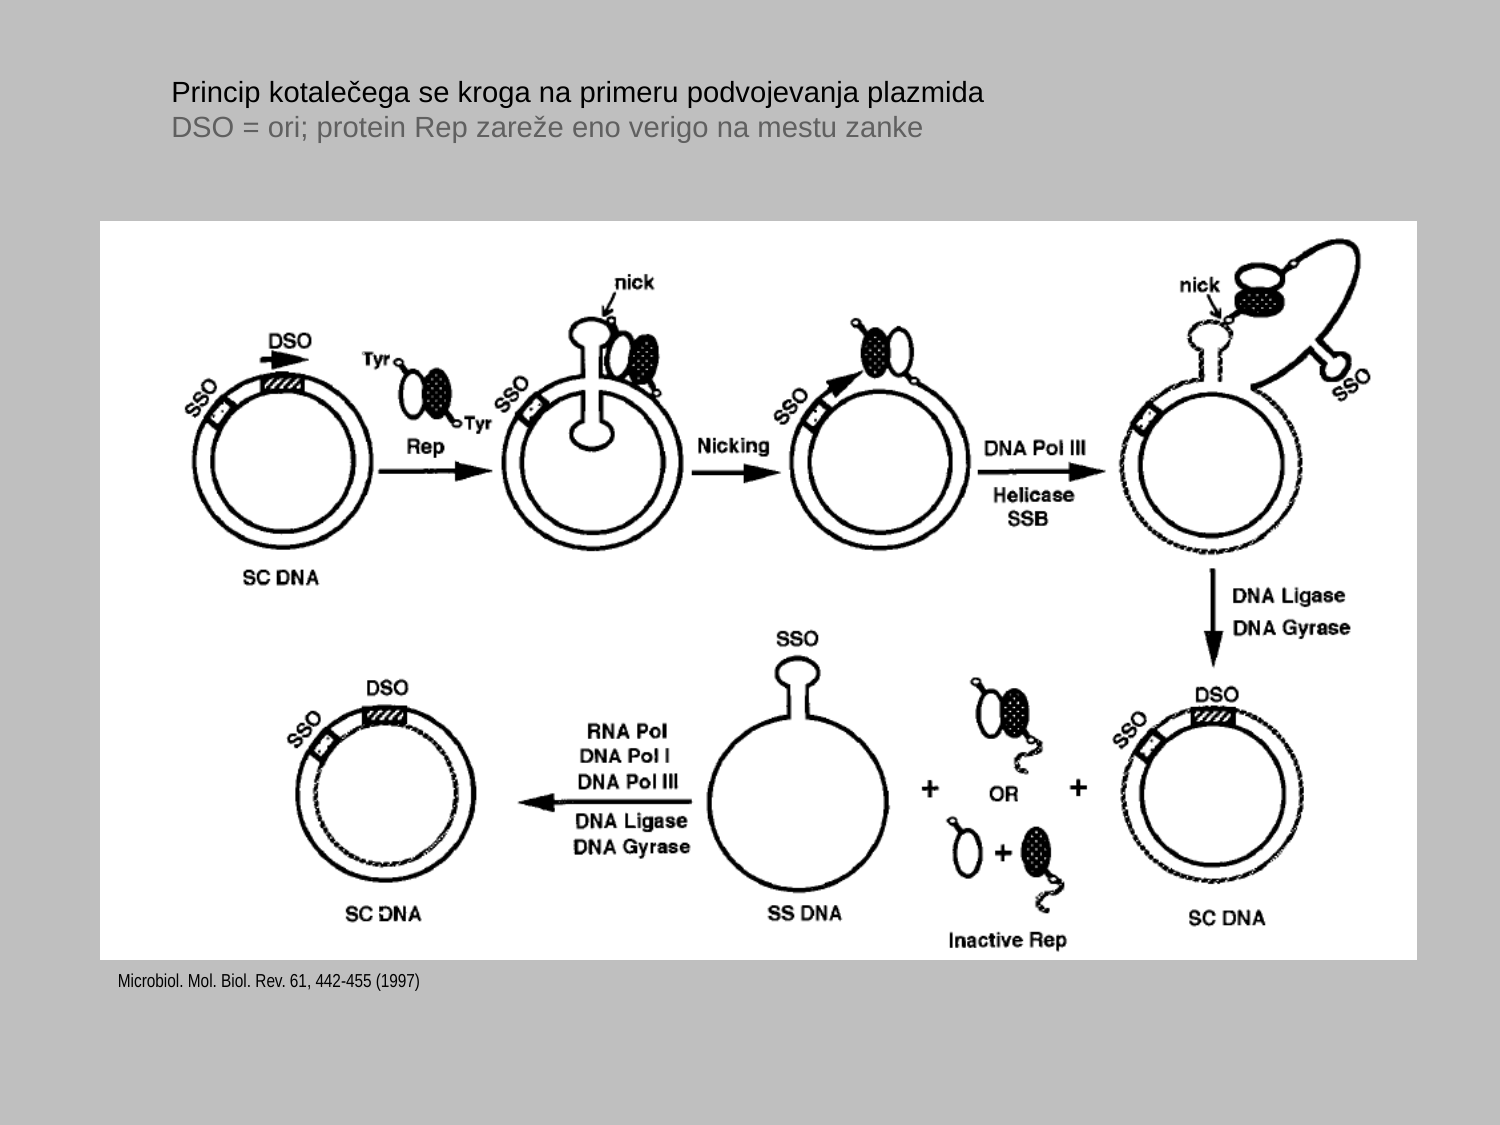

Princip kotalečega se kroga na primeru podvojevanja plazmida
DSO = ori; protein Rep zareže eno verigo na mestu zanke
Microbiol. Mol. Biol. Rev. 61, 442-455 (1997)